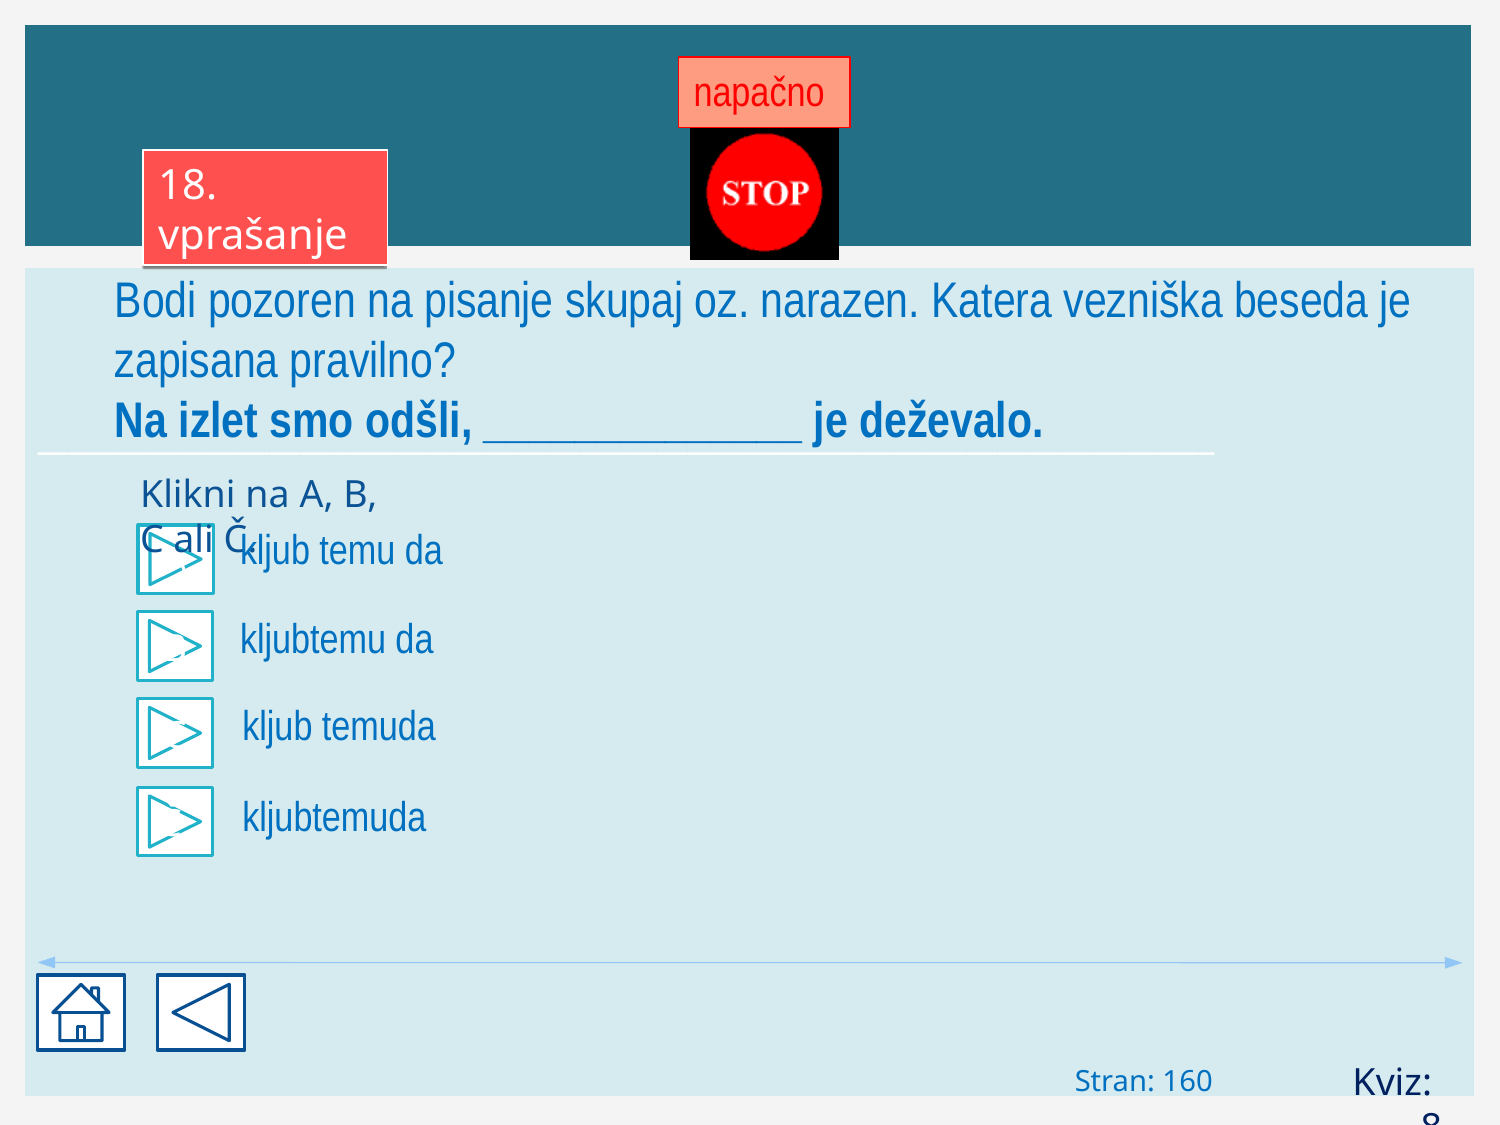

napačno
18. vprašanje
Bodi pozoren na pisanje skupaj oz. narazen. Katera vezniška beseda je zapisana pravilno?
Na izlet smo odšli, ______________ je deževalo.
____________________________________________________________________________
Klikni na A, B, C ali Č.
kljub temu da
A
kljubtemu da
B
kljub temuda
C
kljubtemuda
Č.
Kviz: 8
Stran: 160